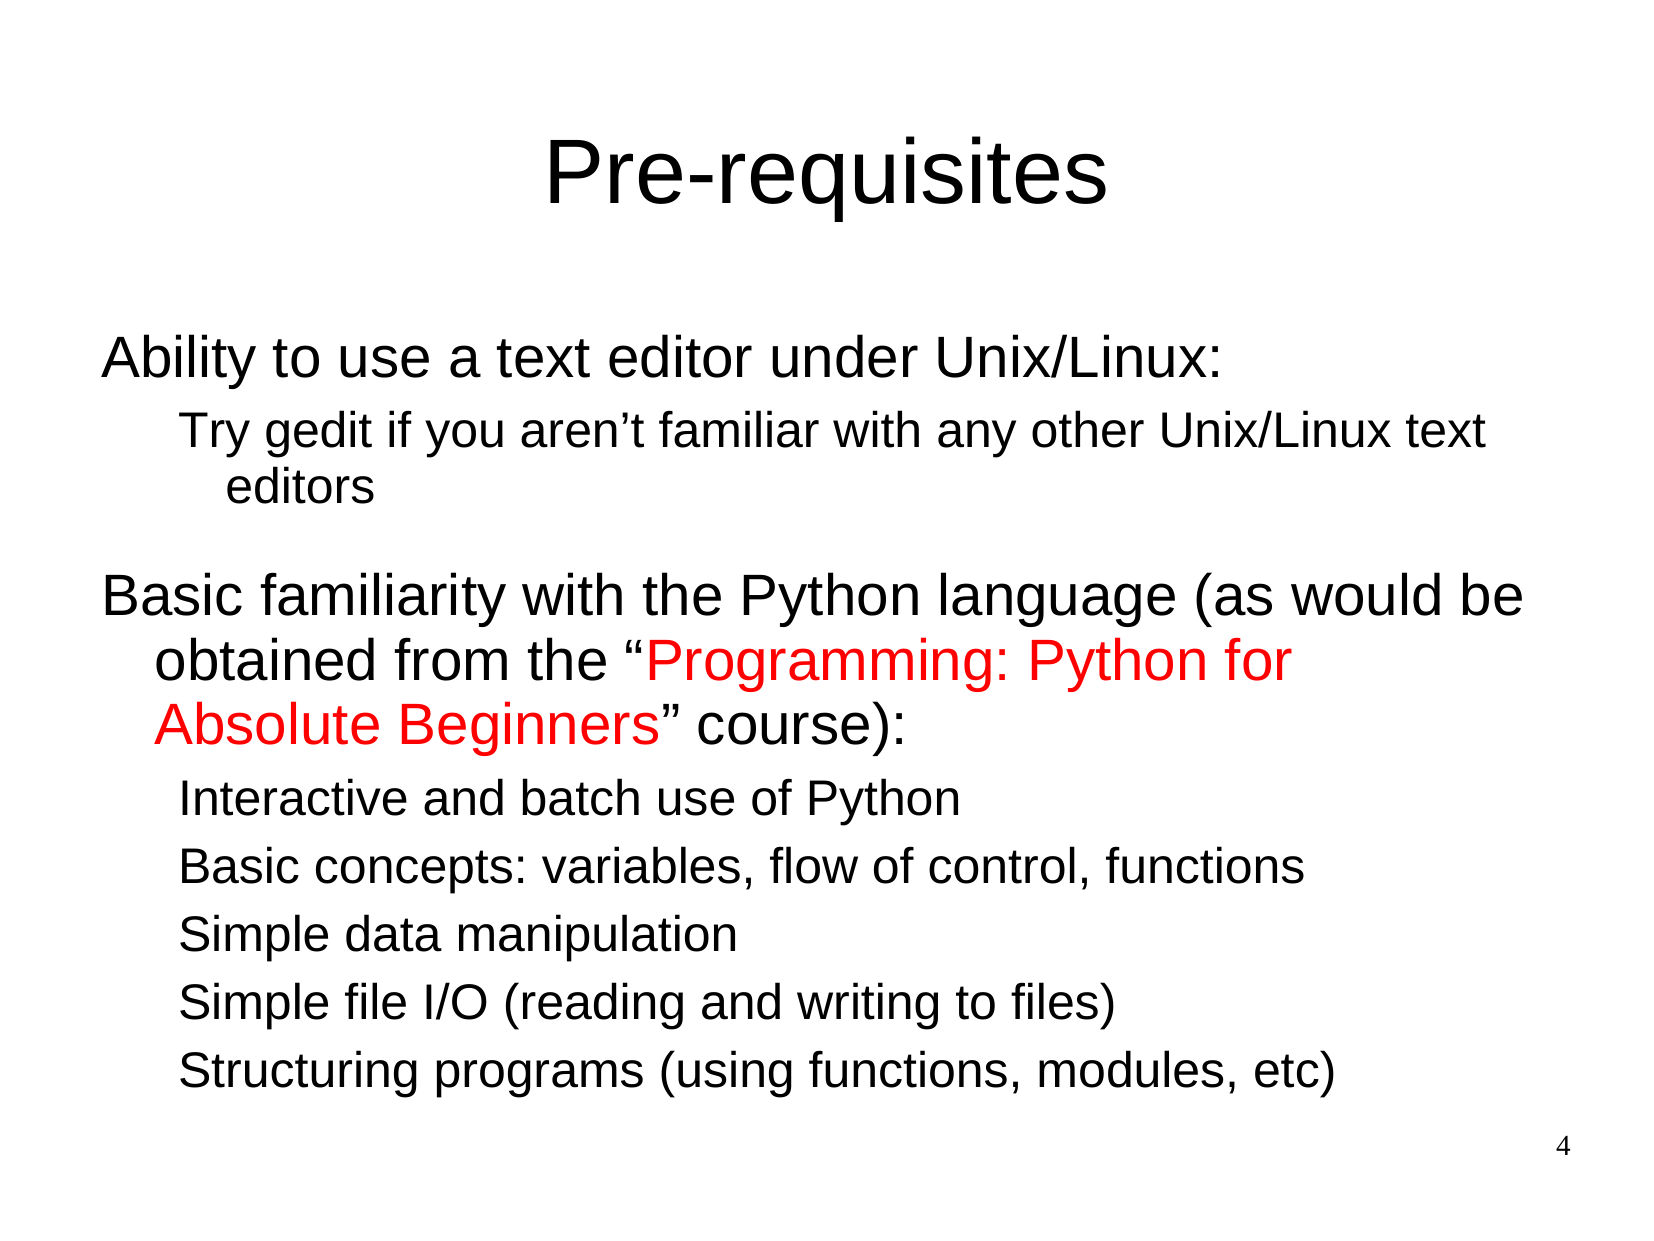

# Pre-requisites
Ability to use a text editor under Unix/Linux:
Try gedit if you aren’t familiar with any other Unix/Linux text editors
Basic familiarity with the Python language (as would be obtained from the “Programming: Python for Absolute Beginners” course):
Interactive and batch use of Python
Basic concepts: variables, flow of control, functions
Simple data manipulation
Simple file I/O (reading and writing to files)
Structuring programs (using functions, modules, etc)
4